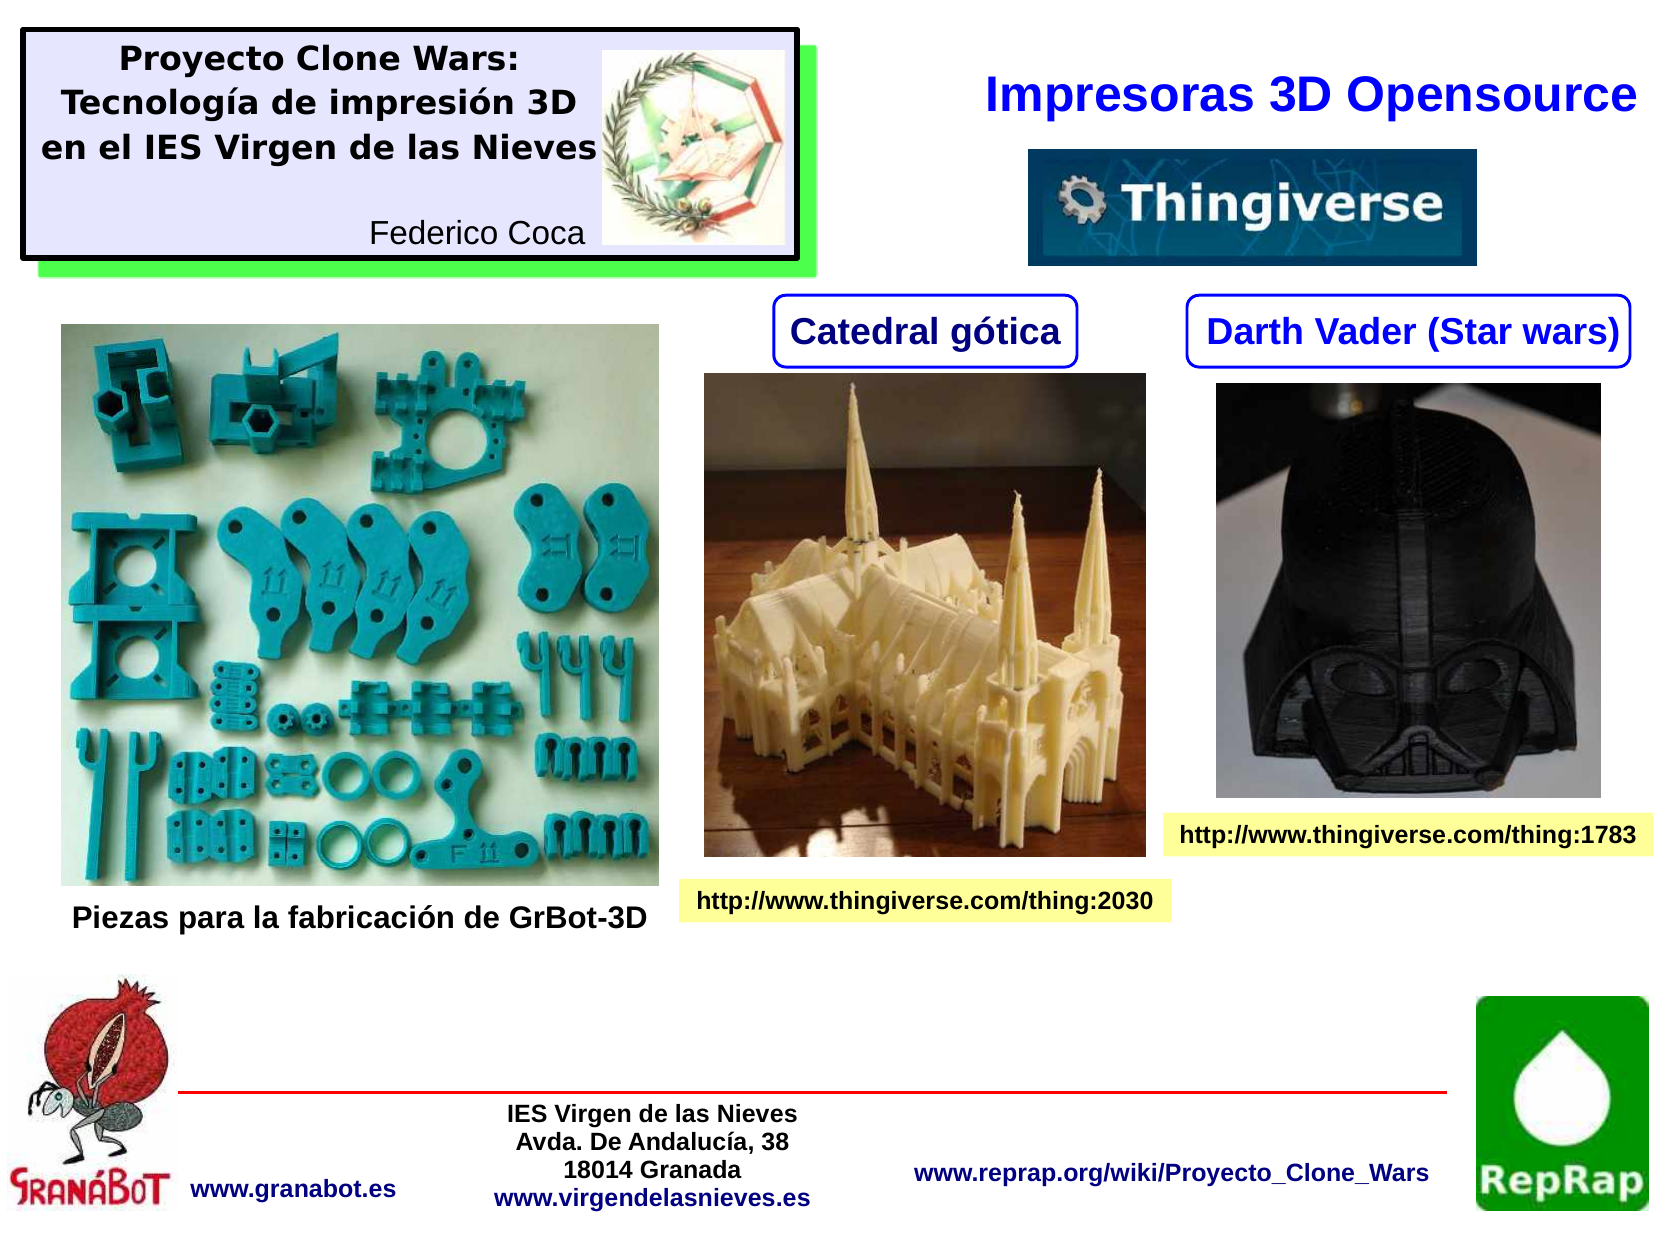

Proyecto Clone Wars:
Tecnología de impresión 3D
en el IES Virgen de las Nieves
Impresoras 3D Opensource
Federico Coca
Catedral gótica
 Darth Vader (Star wars)
http://www.thingiverse.com/thing:1783
http://www.thingiverse.com/thing:2030
Piezas para la fabricación de GrBot-3D
IES Virgen de las Nieves
Avda. De Andalucía, 38
18014 Granada
www.virgendelasnieves.es
www.reprap.org/wiki/Proyecto_Clone_Wars
www.granabot.es